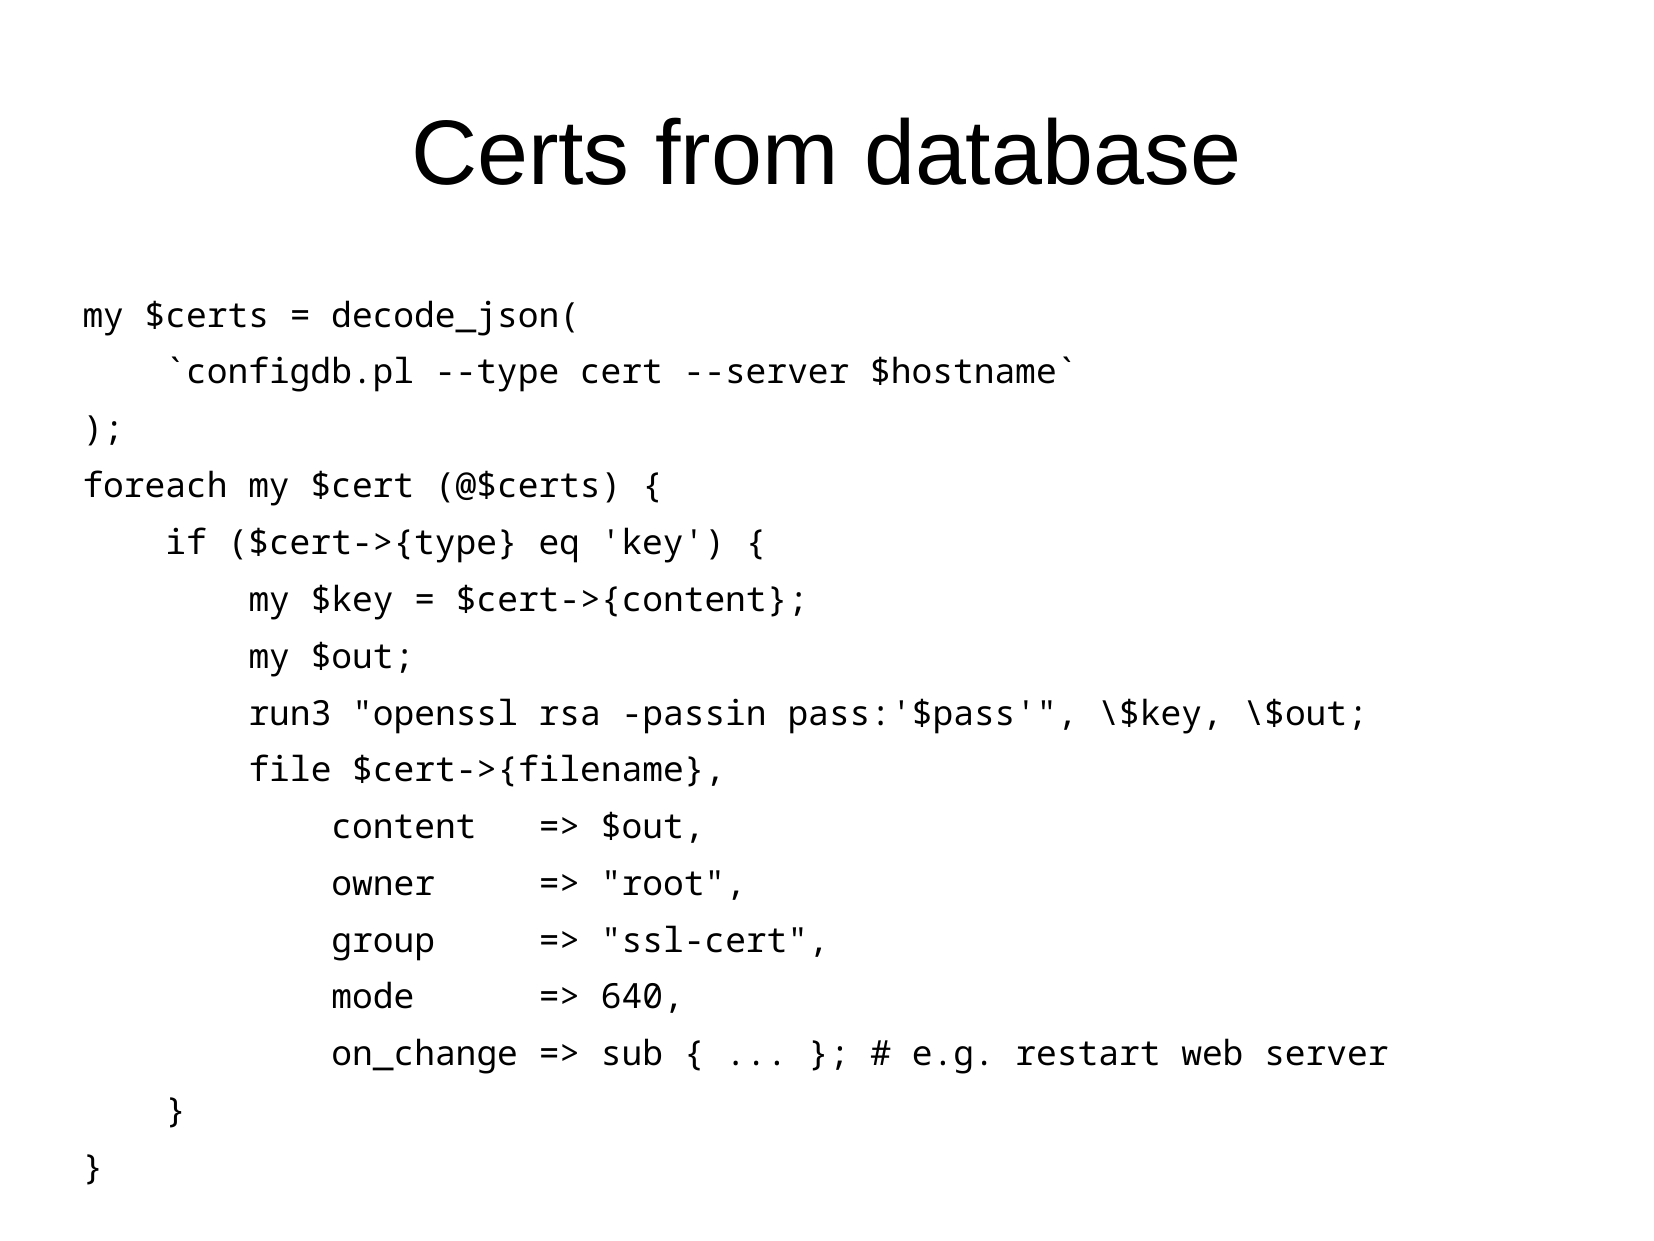

# Certs from database
my $certs = decode_json(
 `configdb.pl --type cert --server $hostname`
);
foreach my $cert (@$certs) {
 if ($cert->{type} eq 'key') {
 my $key = $cert->{content};
 my $out;
 run3 "openssl rsa -passin pass:'$pass'", \$key, \$out;
 file $cert->{filename},
 content => $out,
 owner => "root",
 group => "ssl-cert",
 mode => 640,
 on_change => sub { ... }; # e.g. restart web server
 }
}